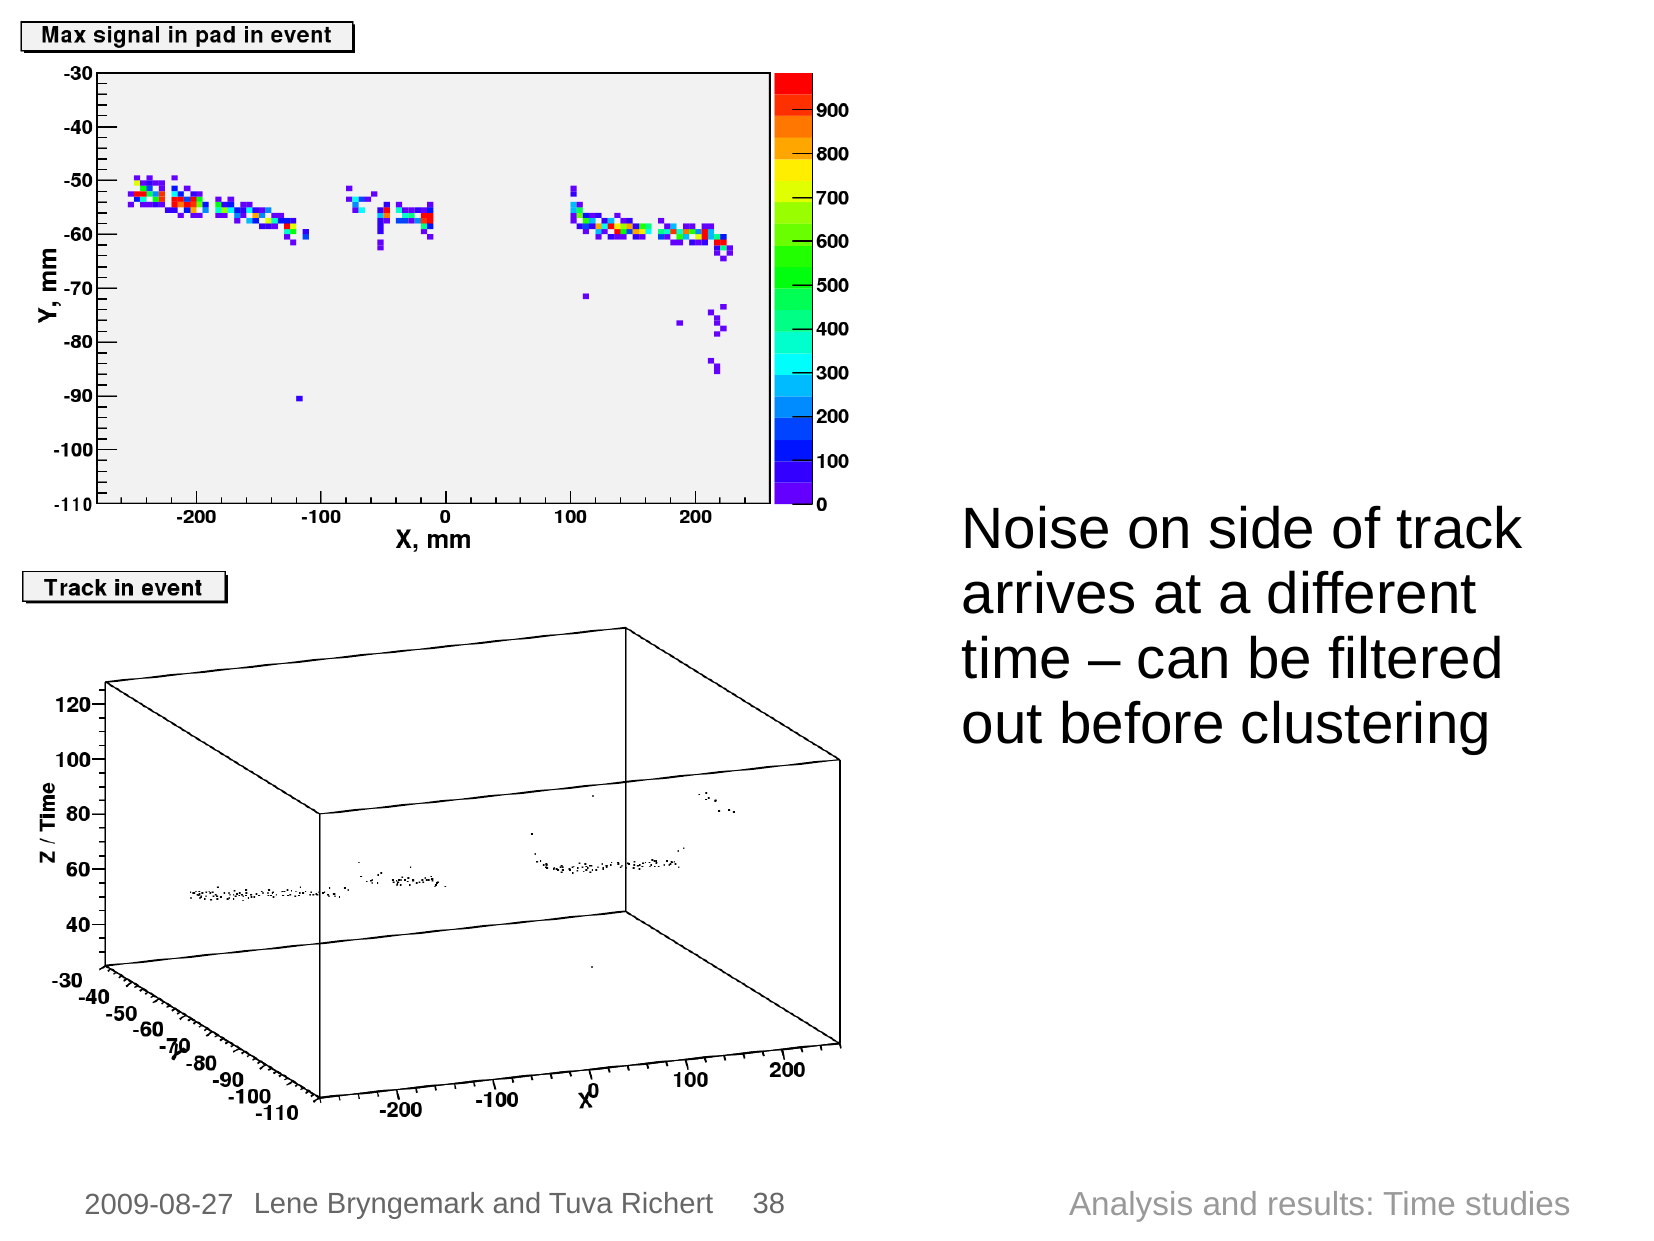

Noise on side of track arrives at a different time – can be filtered out before clustering
# Analysis and results: Time studies
Lene Bryngemark and Tuva Richert
38
2009-08-27